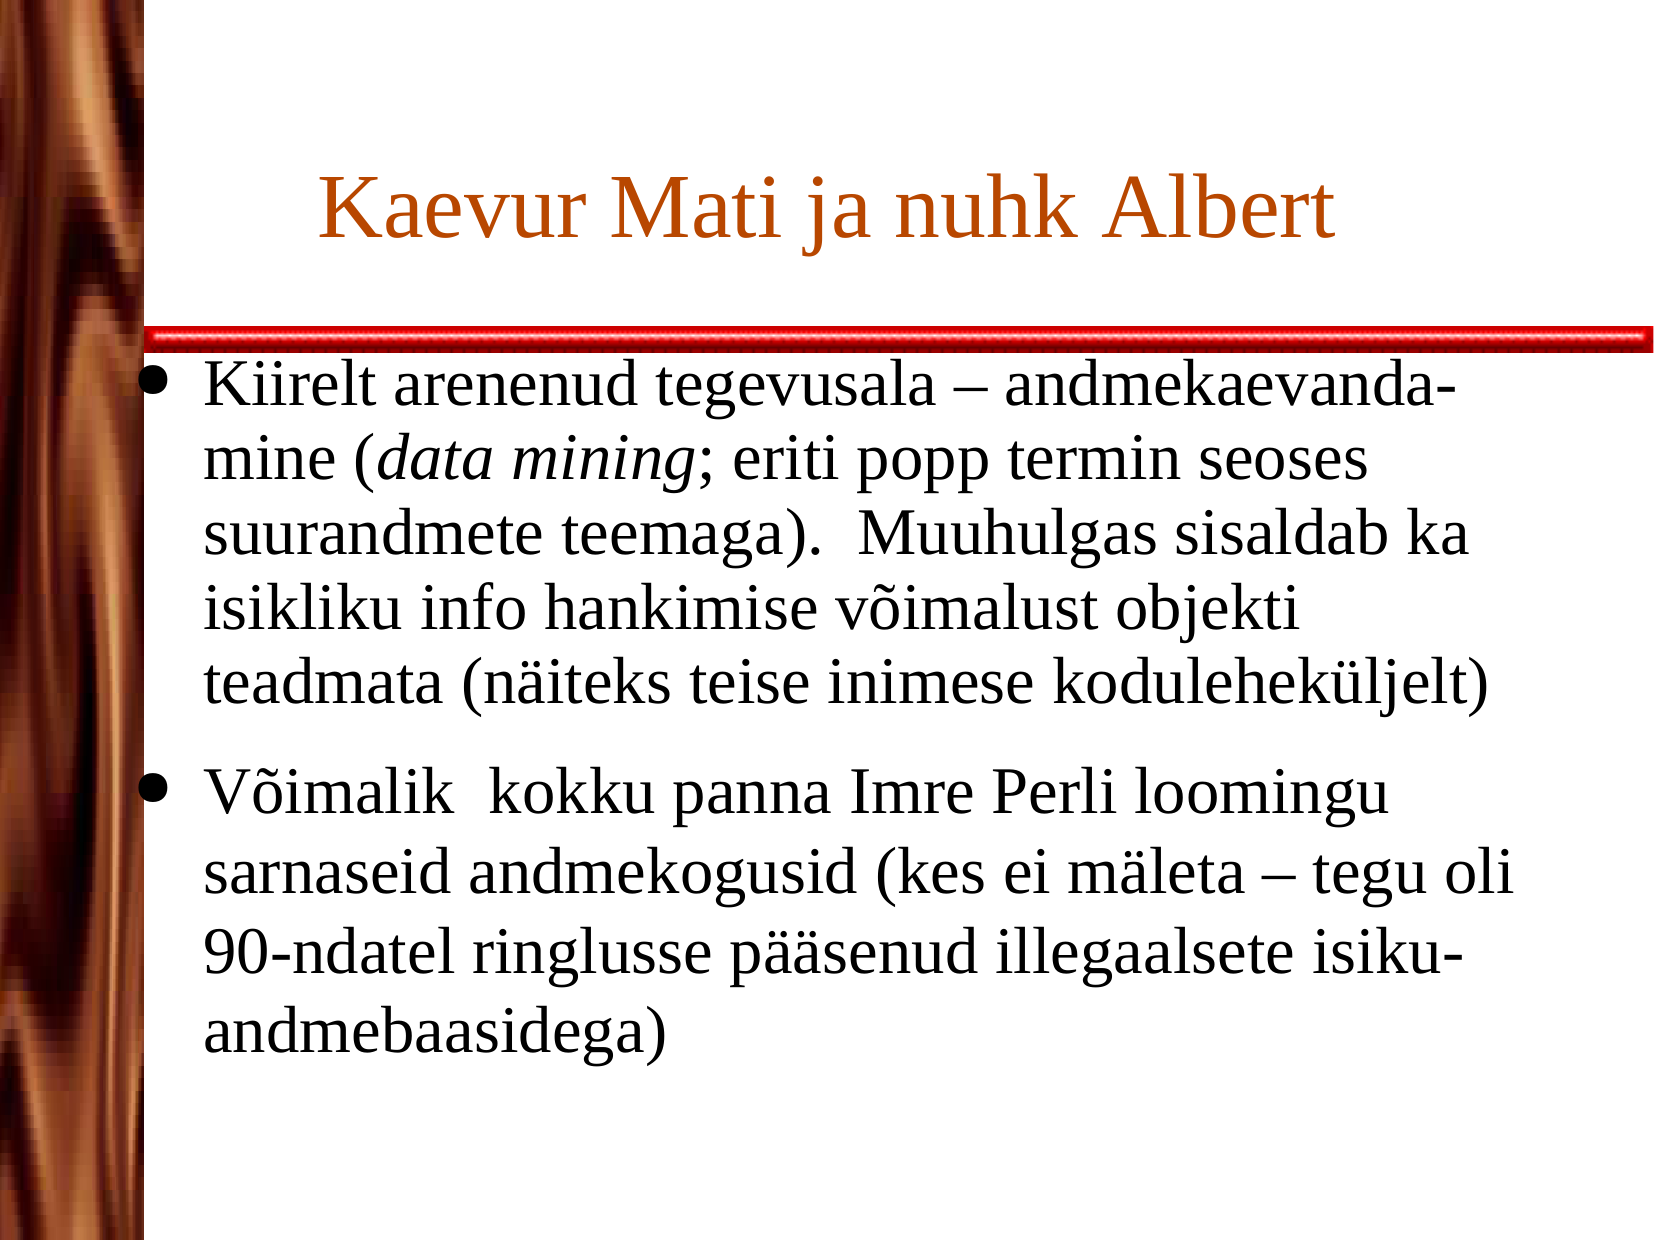

# Kaevur Mati ja nuhk Albert
Kiirelt arenenud tegevusala – andmekaevanda- mine (data mining; eriti popp termin seoses suurandmete teemaga). Muuhulgas sisaldab ka isikliku info hankimise võimalust objekti teadmata (näiteks teise inimese koduleheküljelt)
Võimalik kokku panna Imre Perli loomingu sarnaseid andmekogusid (kes ei mäleta – tegu oli 90-ndatel ringlusse pääsenud illegaalsete isiku- andmebaasidega)